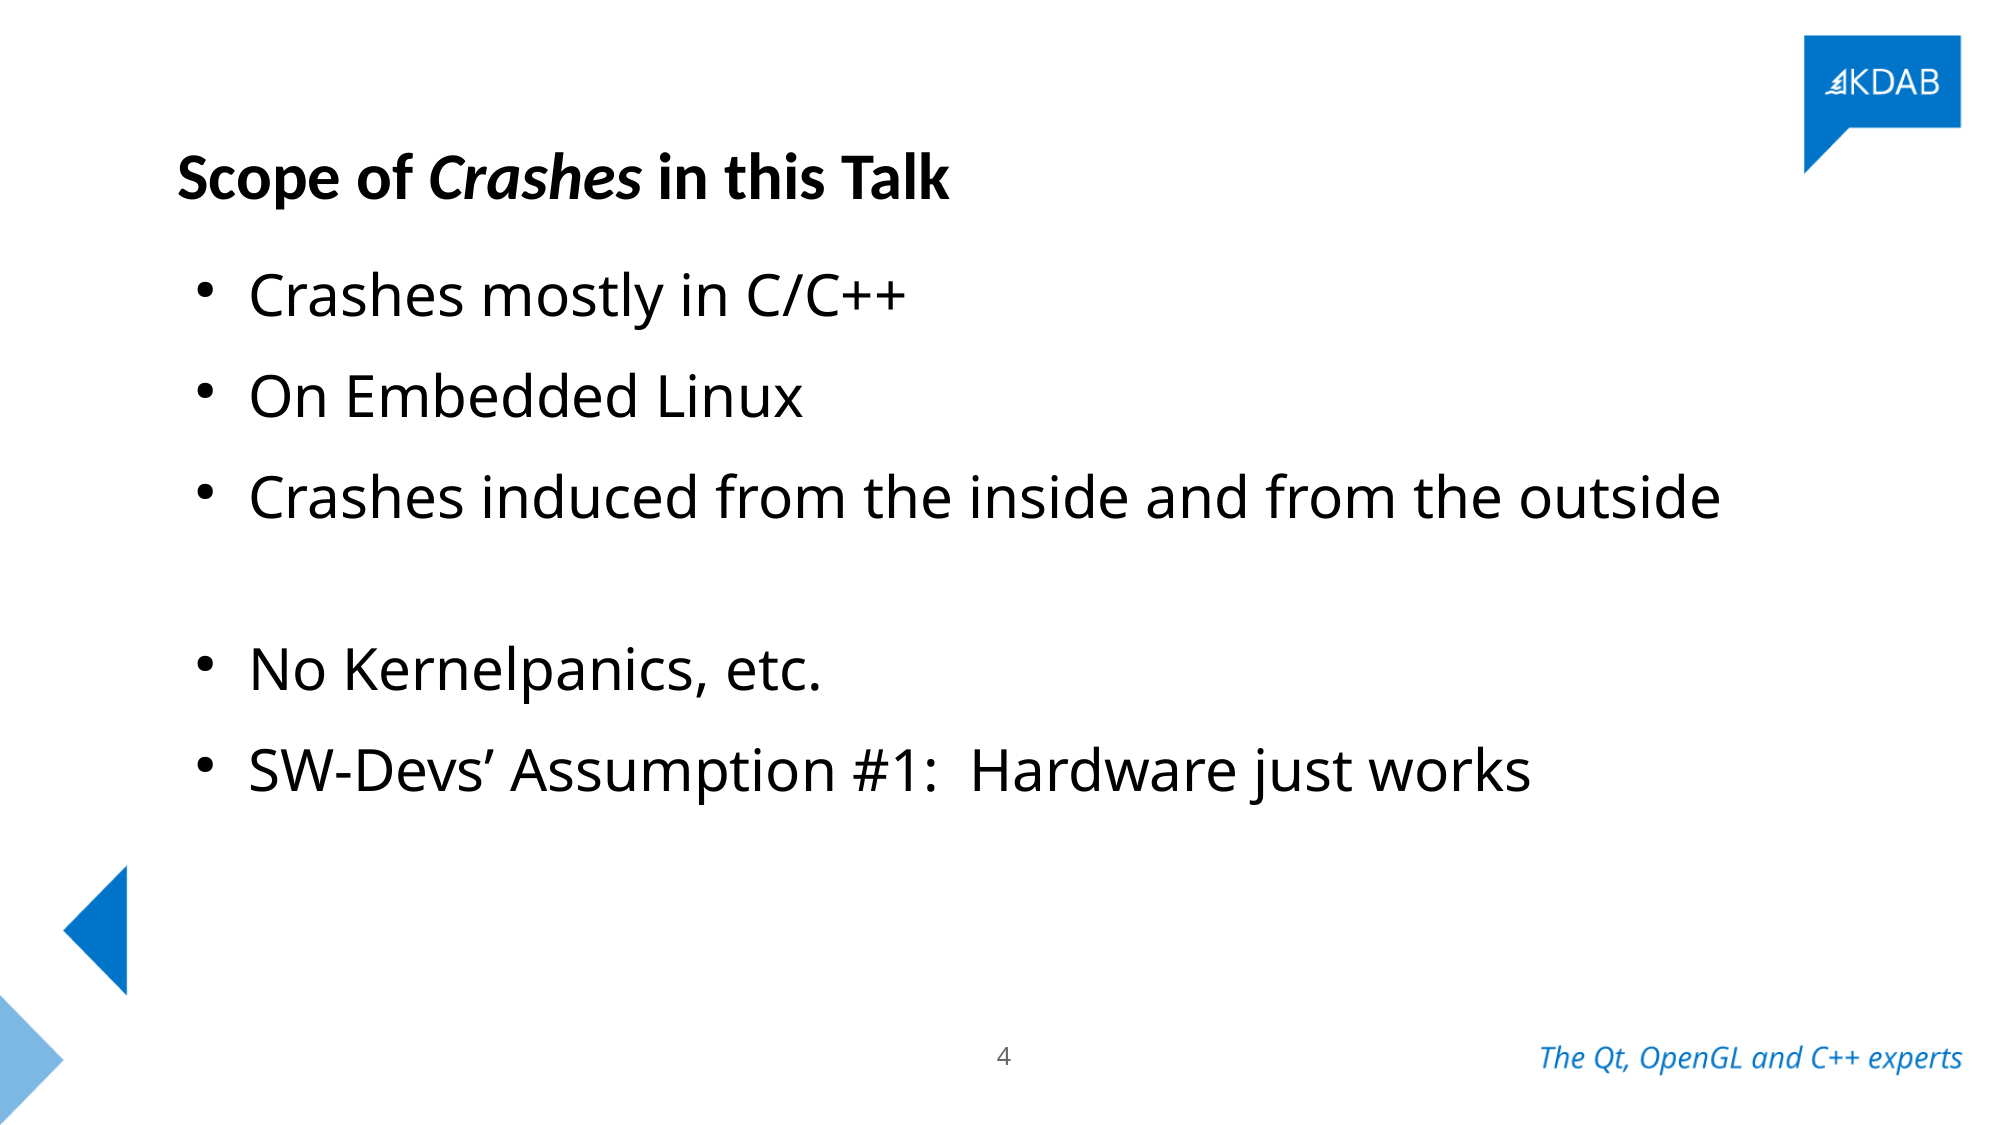

# Scope of Crashes in this Talk
Crashes mostly in C/C++
On Embedded Linux
Crashes induced from the inside and from the outside
No Kernelpanics, etc.
SW-Devs’ Assumption #1: Hardware just works